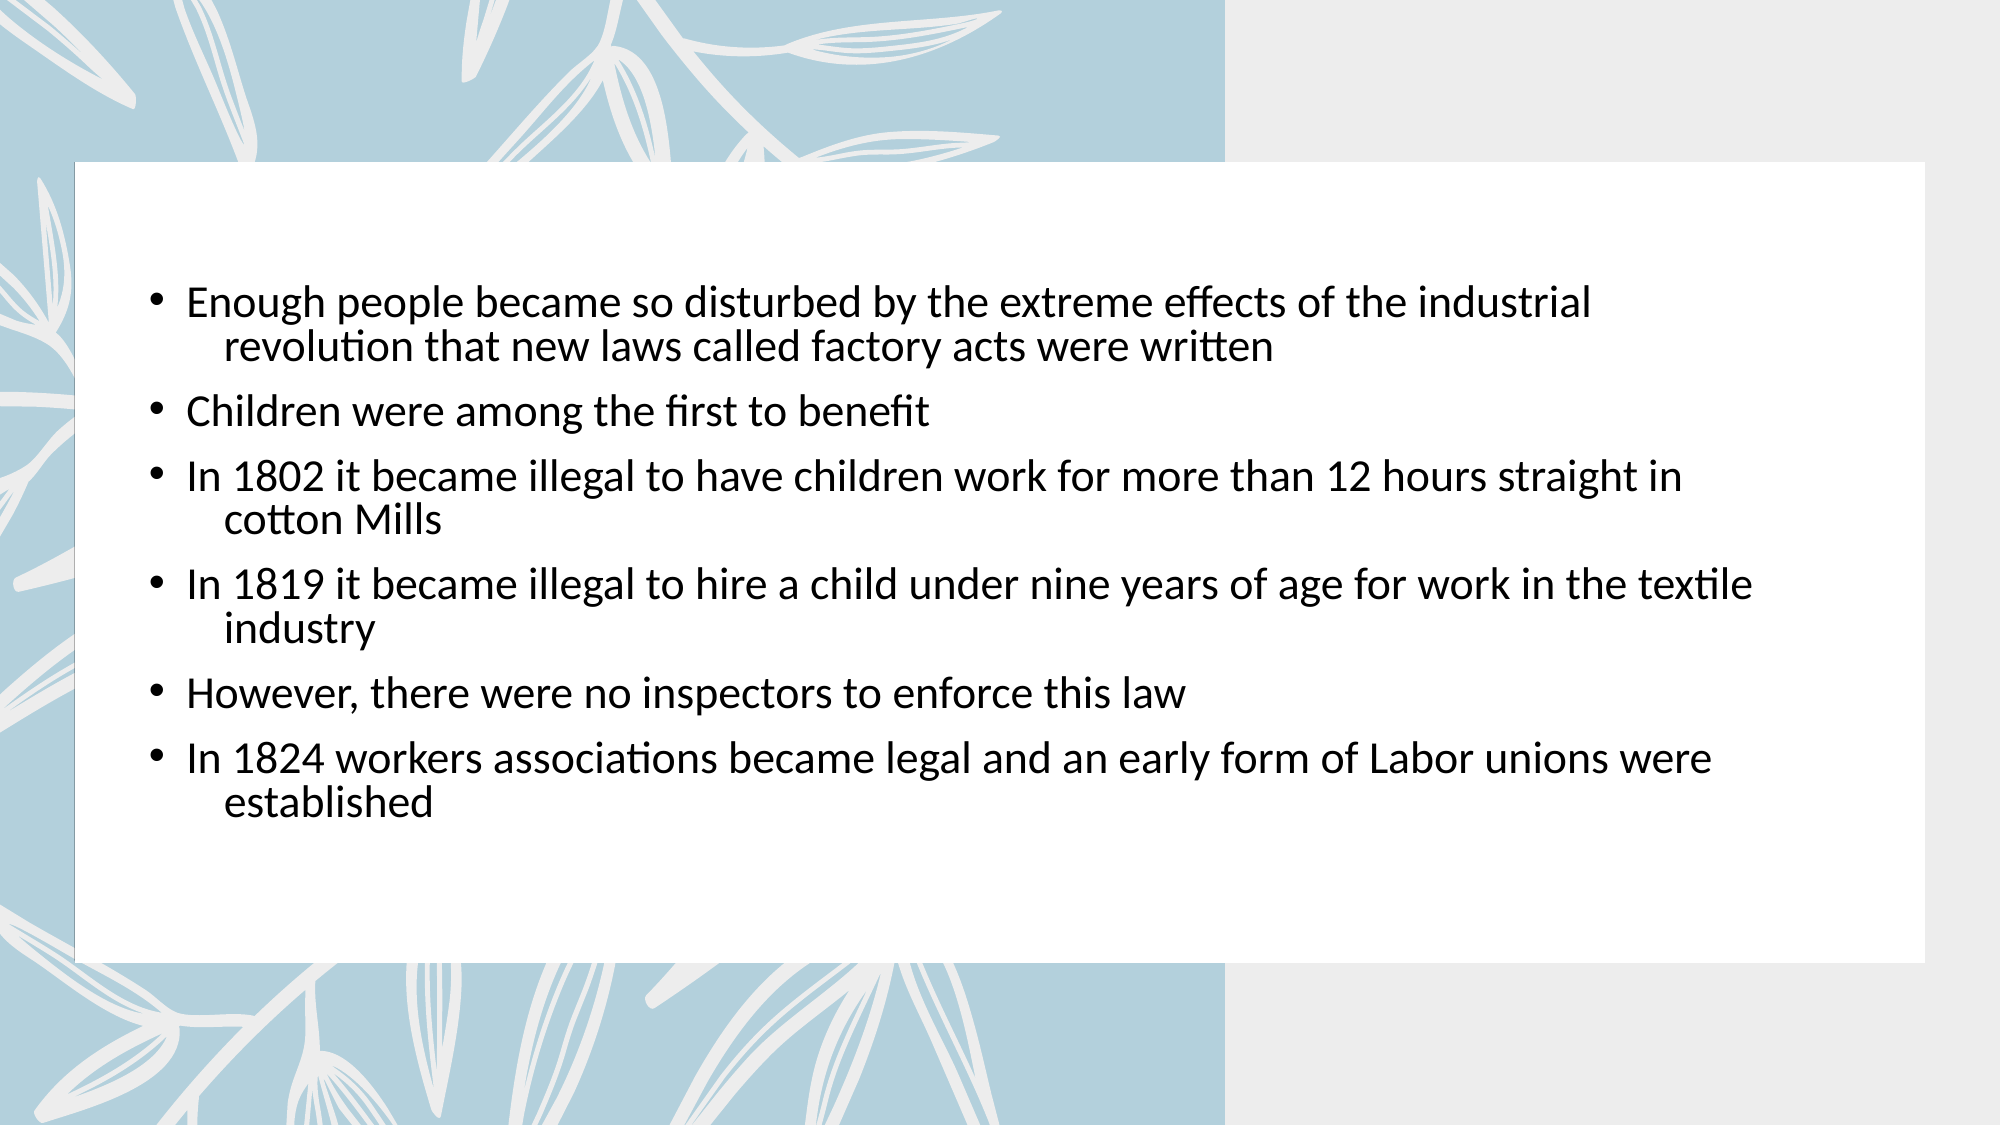

# Enough people became so disturbed by the extreme effects of the industrial revolution that new laws called factory acts were written
Children were among the first to benefit
In 1802 it became illegal to have children work for more than 12 hours straight in cotton Mills
In 1819 it became illegal to hire a child under nine years of age for work in the textile industry
However, there were no inspectors to enforce this law
In 1824 workers associations became legal and an early form of Labor unions were established